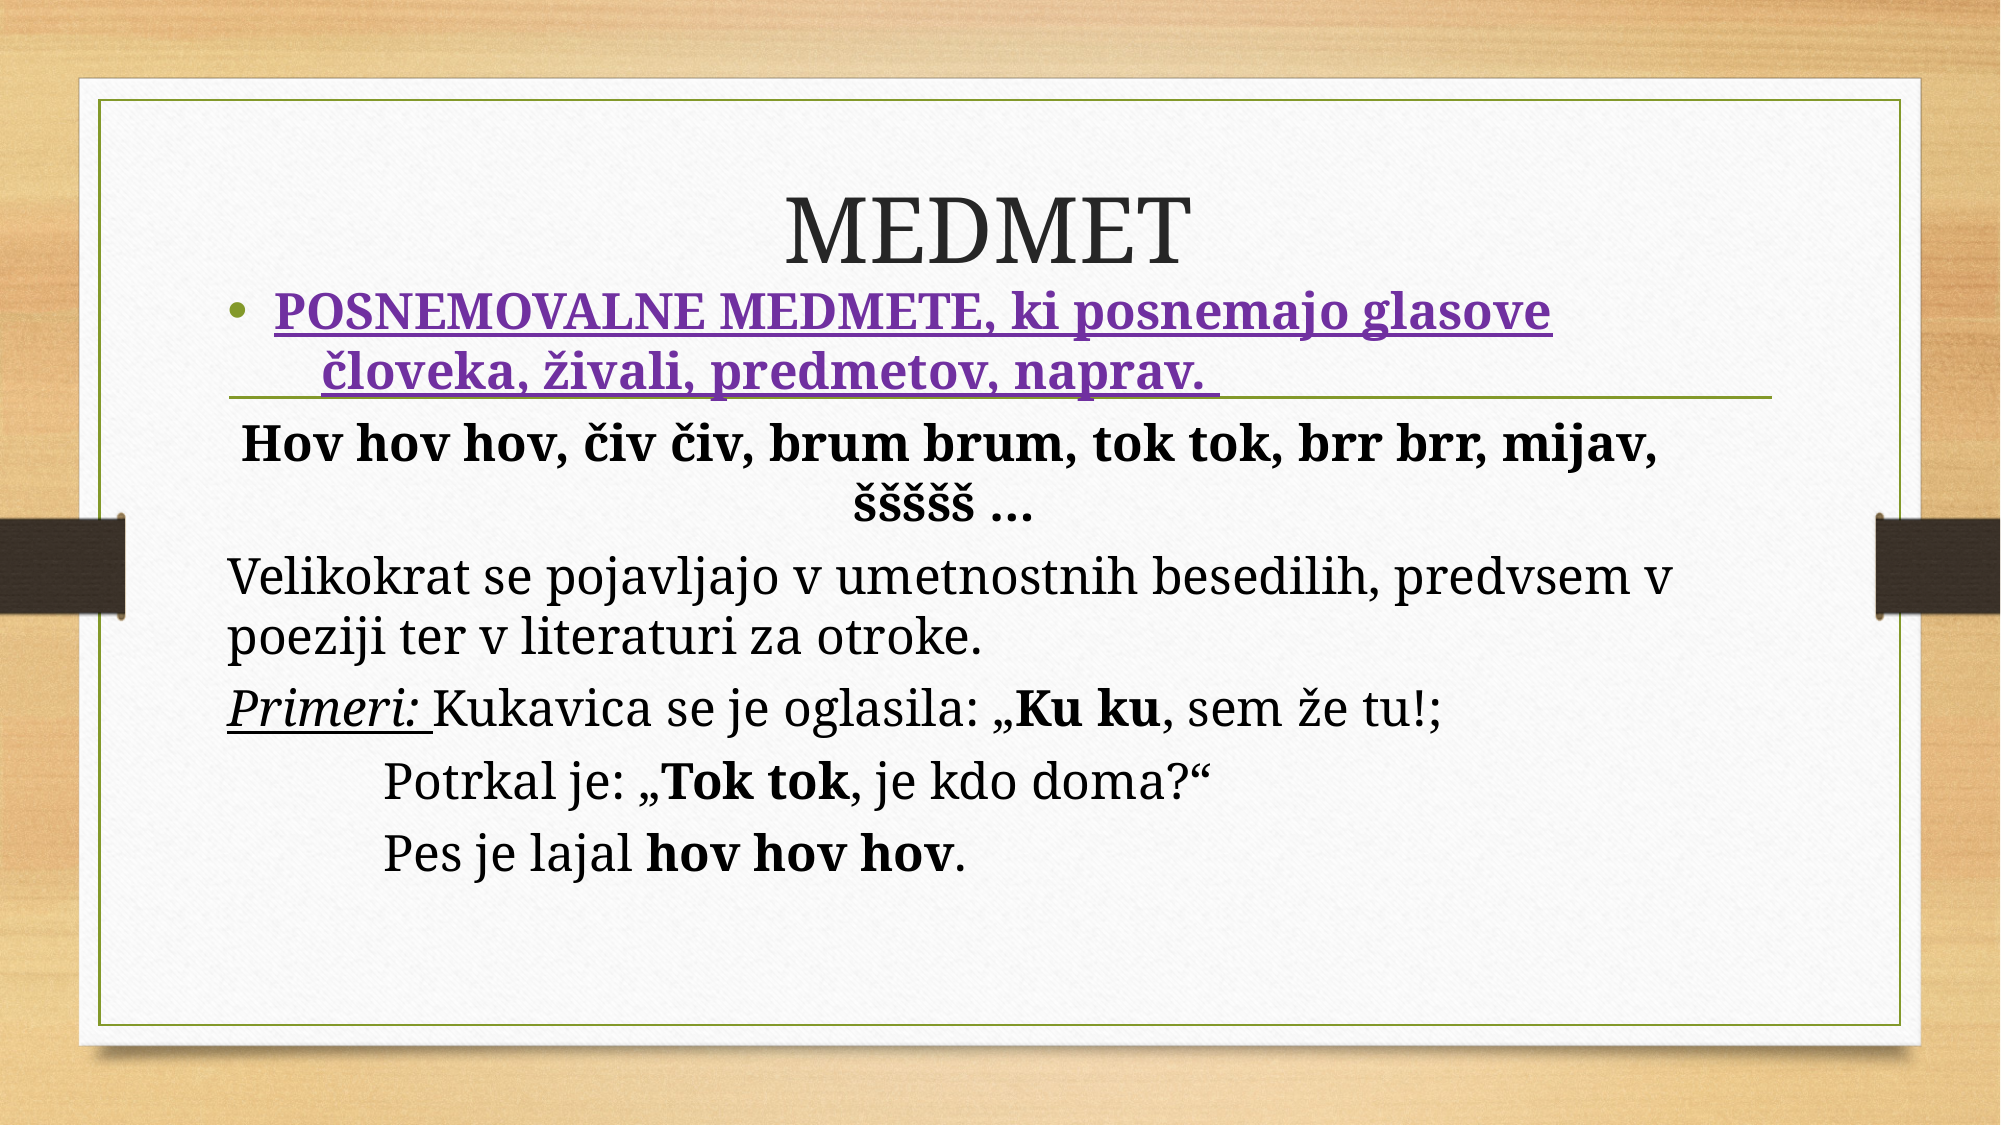

# MEDMET
POSNEMOVALNE MEDMETE, ki posnemajo glasove človeka, živali, predmetov, naprav.
Hov hov hov, čiv čiv, brum brum, tok tok, brr brr, mijav, ššššš …
Velikokrat se pojavljajo v umetnostnih besedilih, predvsem v poeziji ter v literaturi za otroke.
Primeri: Kukavica se je oglasila: „Ku ku, sem že tu!;
 Potrkal je: „Tok tok, je kdo doma?“
 Pes je lajal hov hov hov.